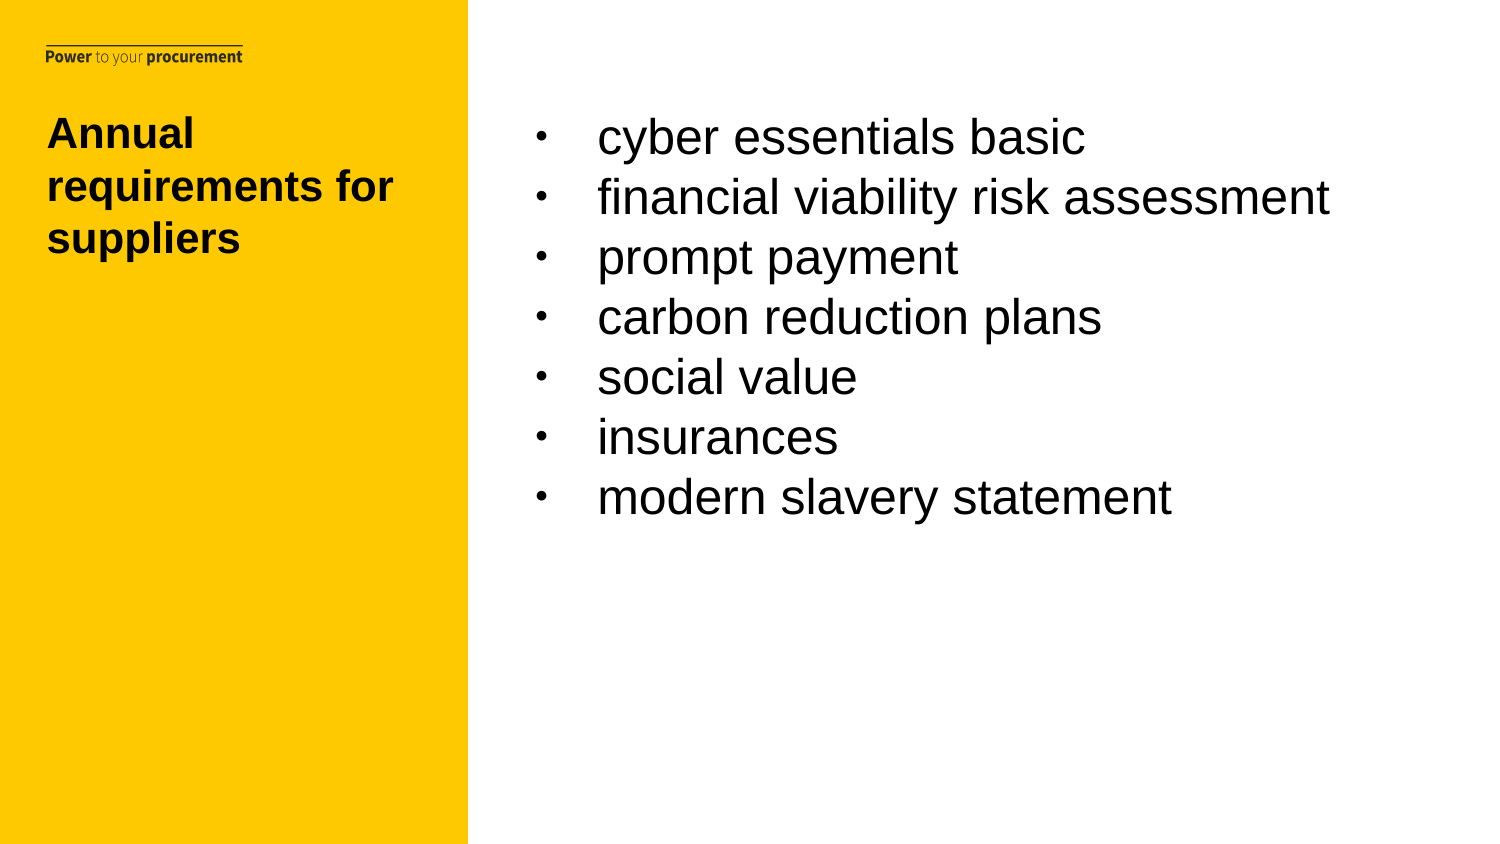

Annual requirements for suppliers
# cyber essentials basic
financial viability risk assessment
prompt payment
carbon reduction plans
social value
insurances
modern slavery statement